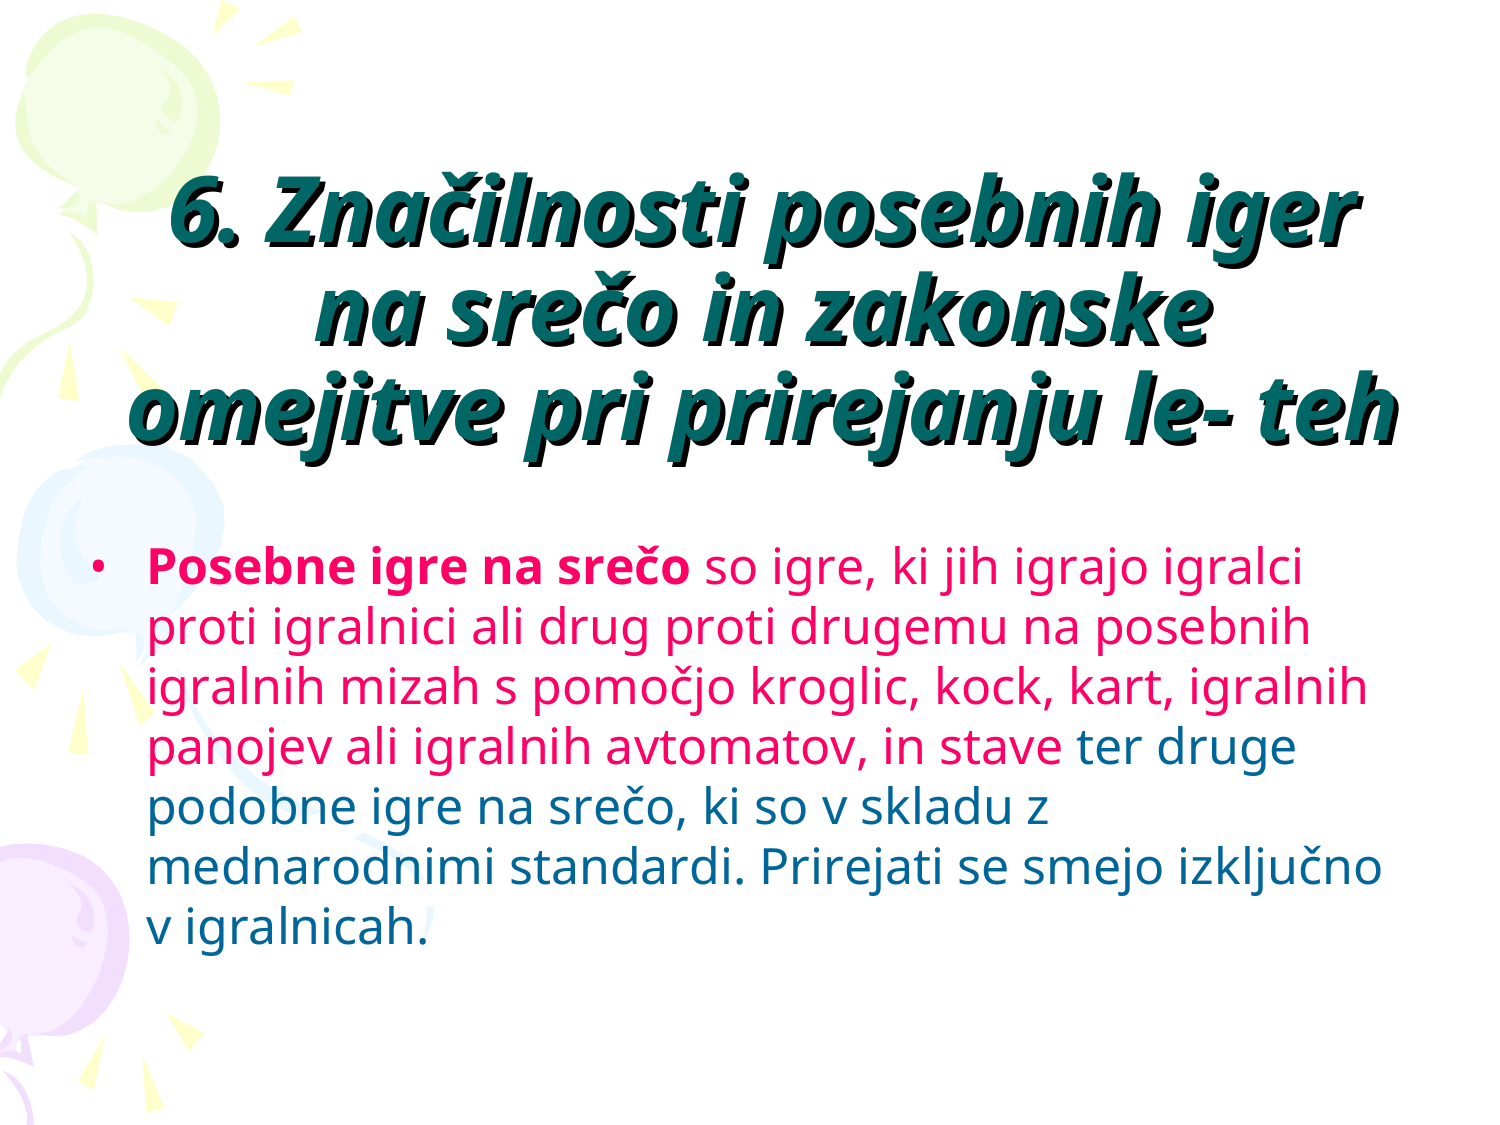

# 6. Značilnosti posebnih iger na srečo in zakonske omejitve pri prirejanju le- teh
Posebne igre na srečo so igre, ki jih igrajo igralci proti igralnici ali drug proti drugemu na posebnih igralnih mizah s pomočjo kroglic, kock, kart, igralnih panojev ali igralnih avtomatov, in stave ter druge podobne igre na srečo, ki so v skladu z mednarodnimi standardi. Prirejati se smejo izključno v igralnicah.